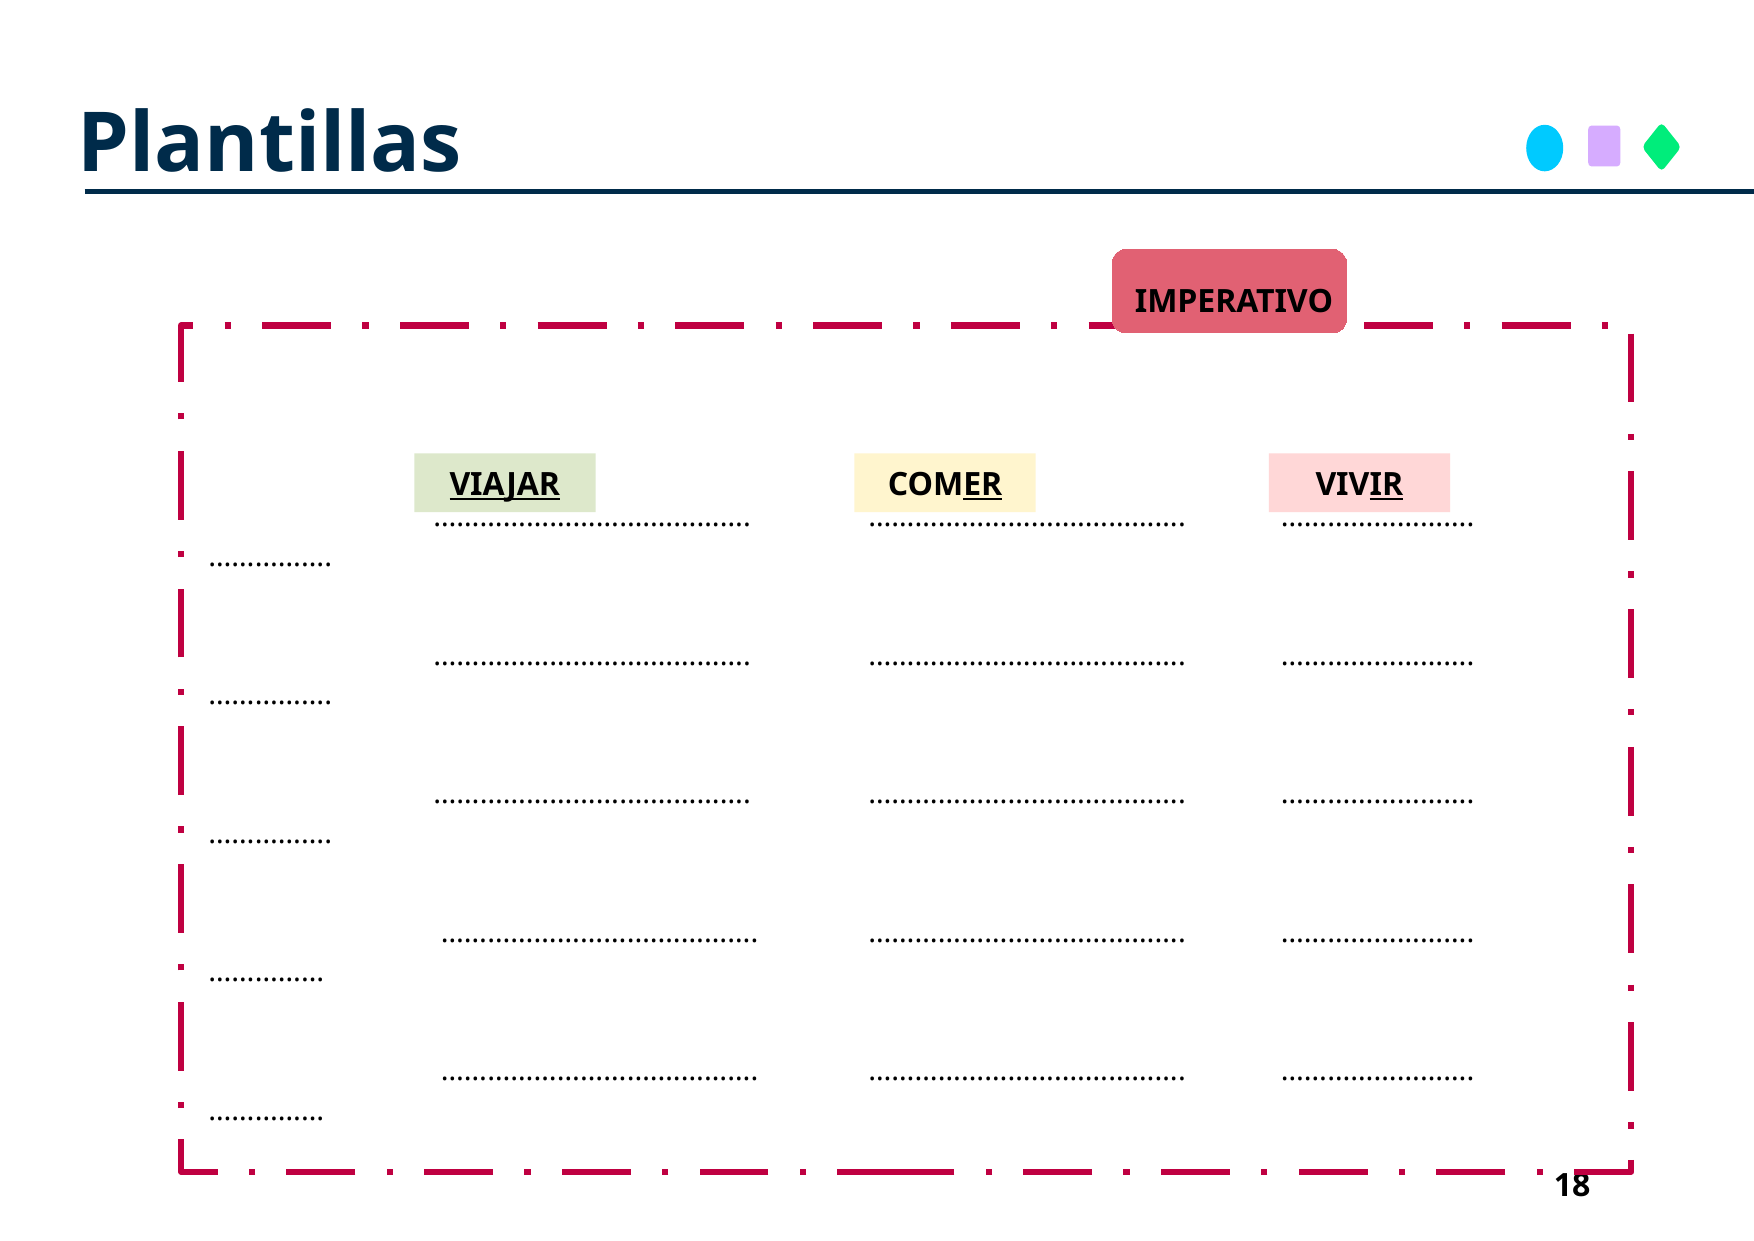

# Plantillas
IMPERATIVO
VIAJAR
COMER
VIVIR
	 …………………….…………….	 …………………….…………….	 …………………….…………….
	 …………………….…………….	 …………………….…………….	 …………………….…………….
	 …………………….…………….	 …………………….…………….	 …………………….…………….
 	 …………………….…………….	 …………………….…………….	 …………………….……………
 	 …………………….…………….	 …………………….…………….	 …………………….……………